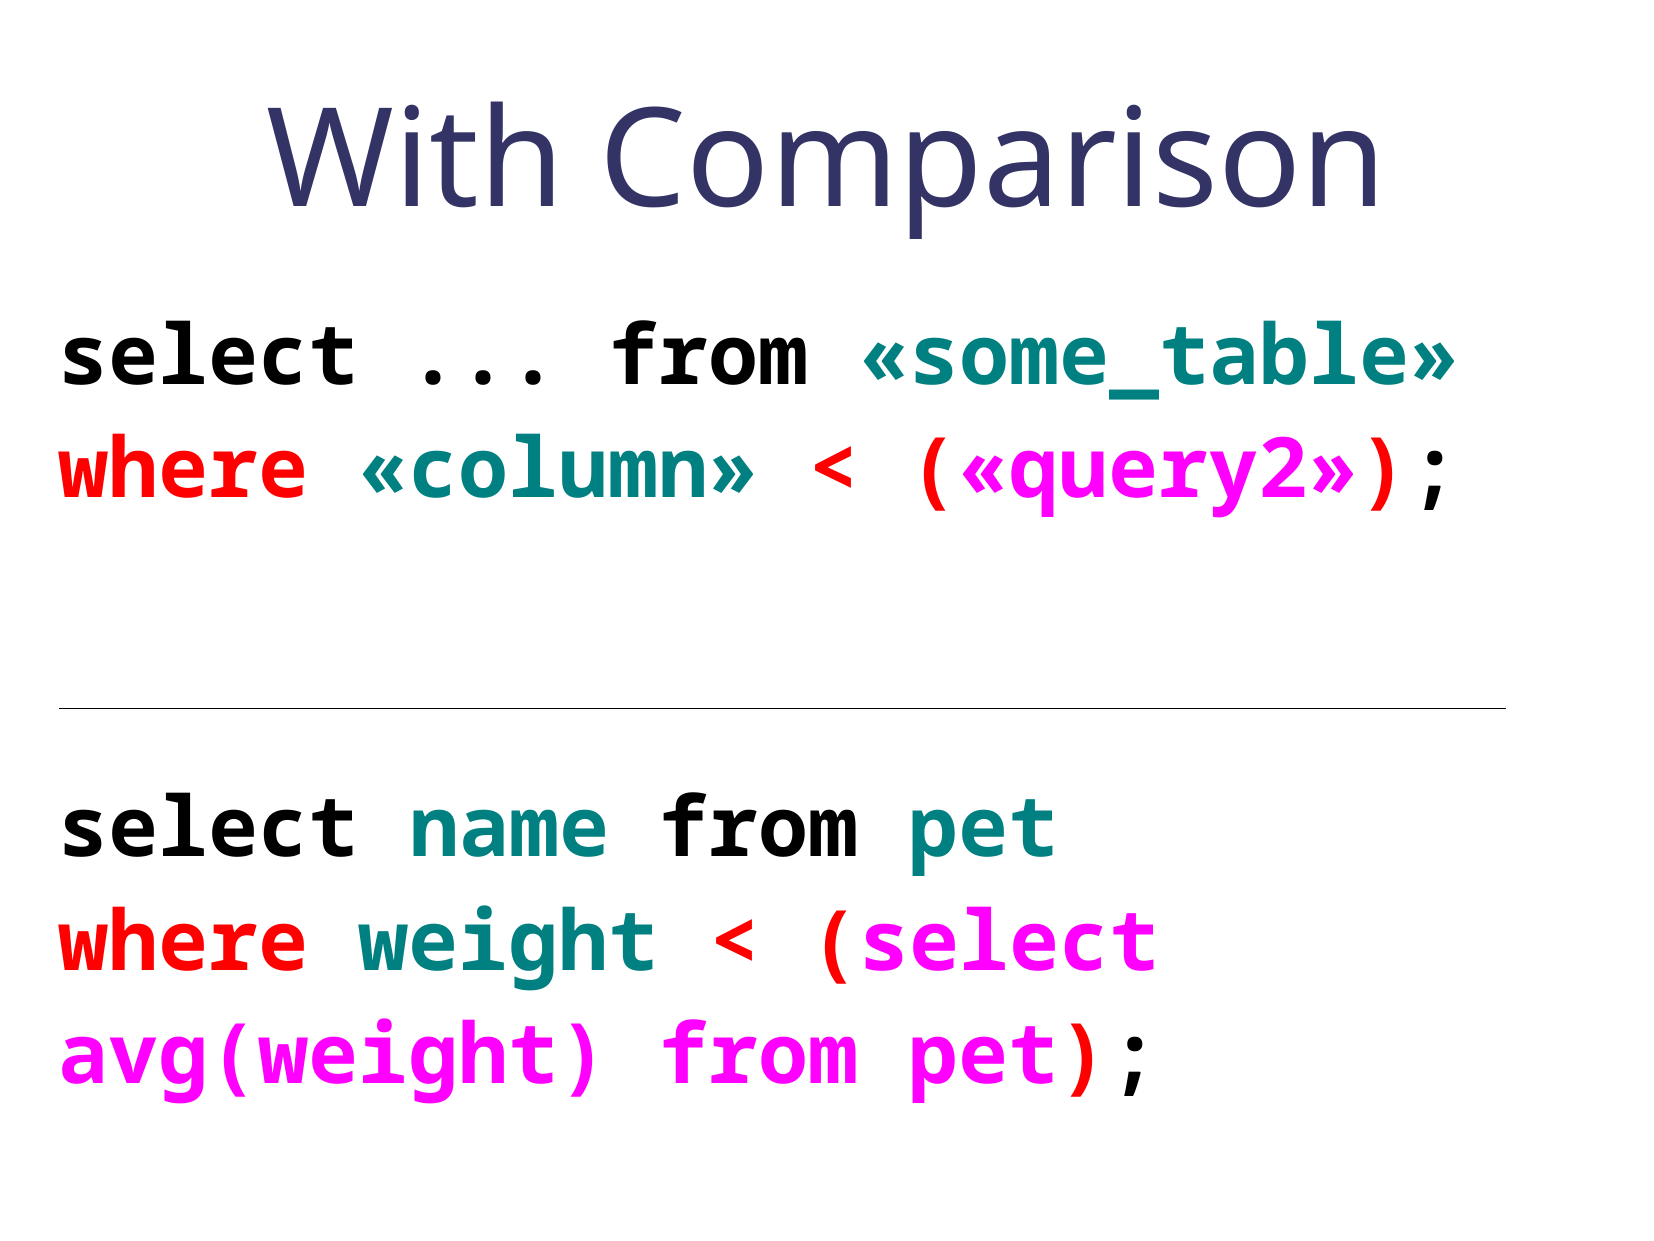

# With Comparison
select ... from «some_table»
where «column» < («query2»);
select name from pet
where weight < (select avg(weight) from pet);